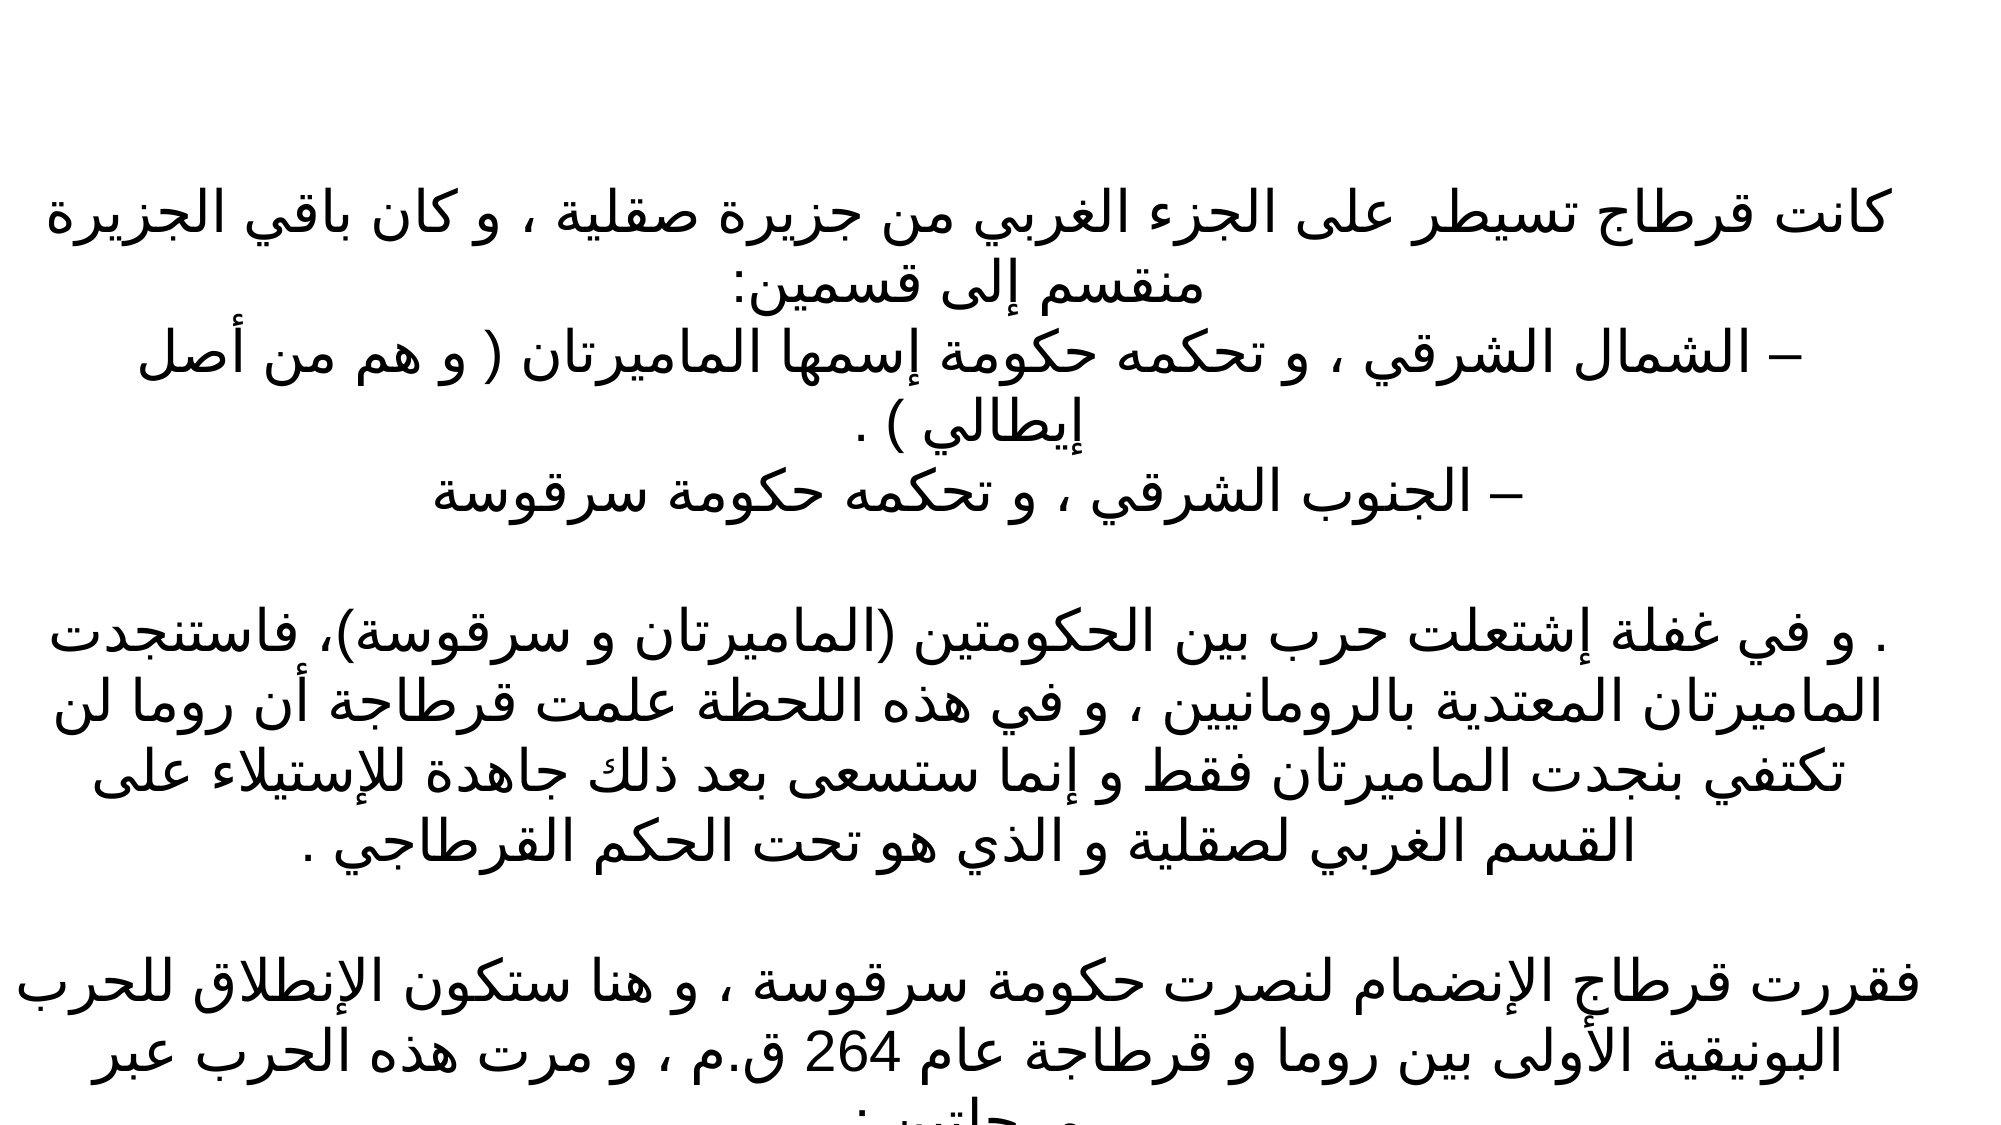

كانت قرطاج تسيطر على الجزء الغربي من جزيرة صقلية ، و كان باقي الجزيرة منقسم إلى قسمين:
– الشمال الشرقي ، و تحكمه حكومة إسمها الماميرتان ( و هم من أصل إيطالي ) .
– الجنوب الشرقي ، و تحكمه حكومة سرقوسة
. و في غفلة إشتعلت حرب بين الحكومتين (الماميرتان و سرقوسة)، فاستنجدت الماميرتان المعتدية بالرومانيين ، و في هذه اللحظة علمت قرطاجة أن روما لن تكتفي بنجدت الماميرتان فقط و إنما ستسعى بعد ذلك جاهدة للإستيلاء على القسم الغربي لصقلية و الذي هو تحت الحكم القرطاجي .
فقررت قرطاج الإنضمام لنصرت حكومة سرقوسة ، و هنا ستكون الإنطلاق للحرب البونيقية الأولى بين روما و قرطاجة عام 264 ق.م ، و مرت هذه الحرب عبر مرحلتين :